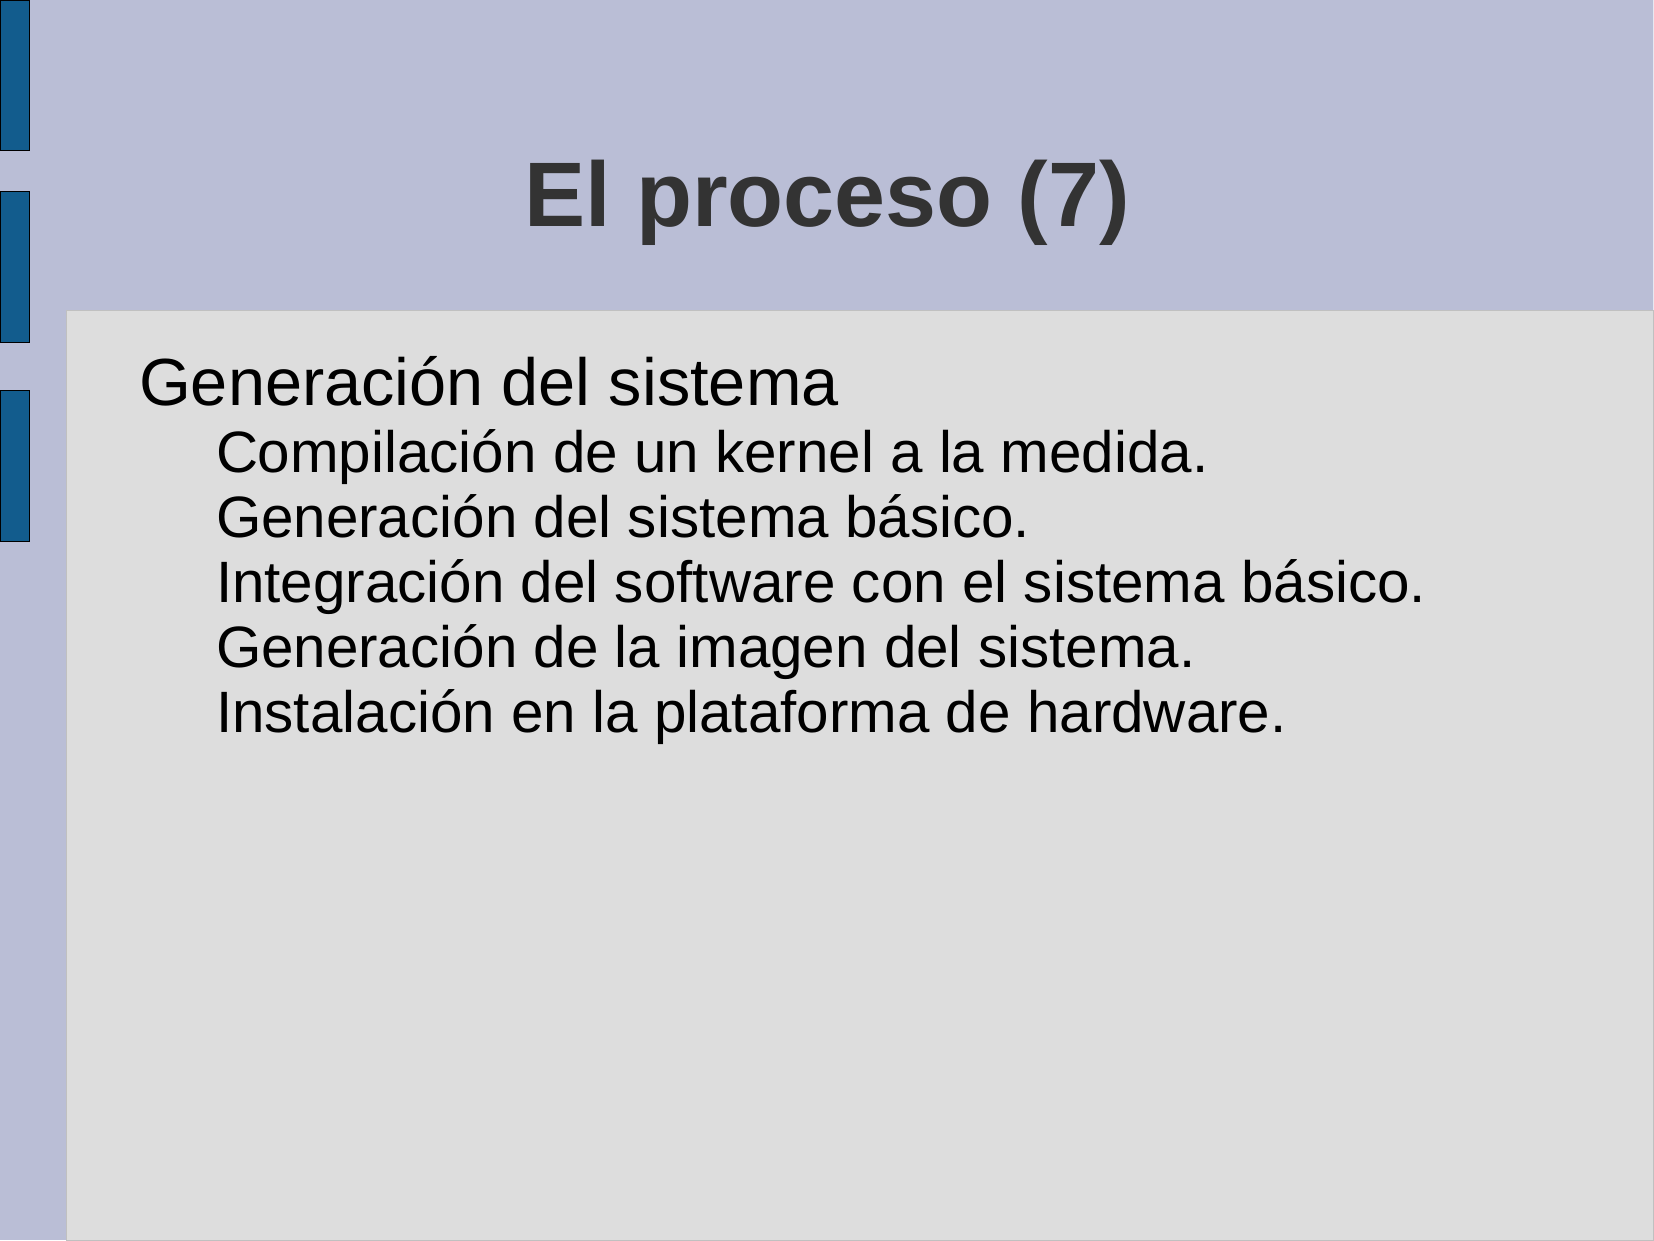

# El proceso (7)
Generación del sistema
Compilación de un kernel a la medida.
Generación del sistema básico.
Integración del software con el sistema básico.
Generación de la imagen del sistema.
Instalación en la plataforma de hardware.